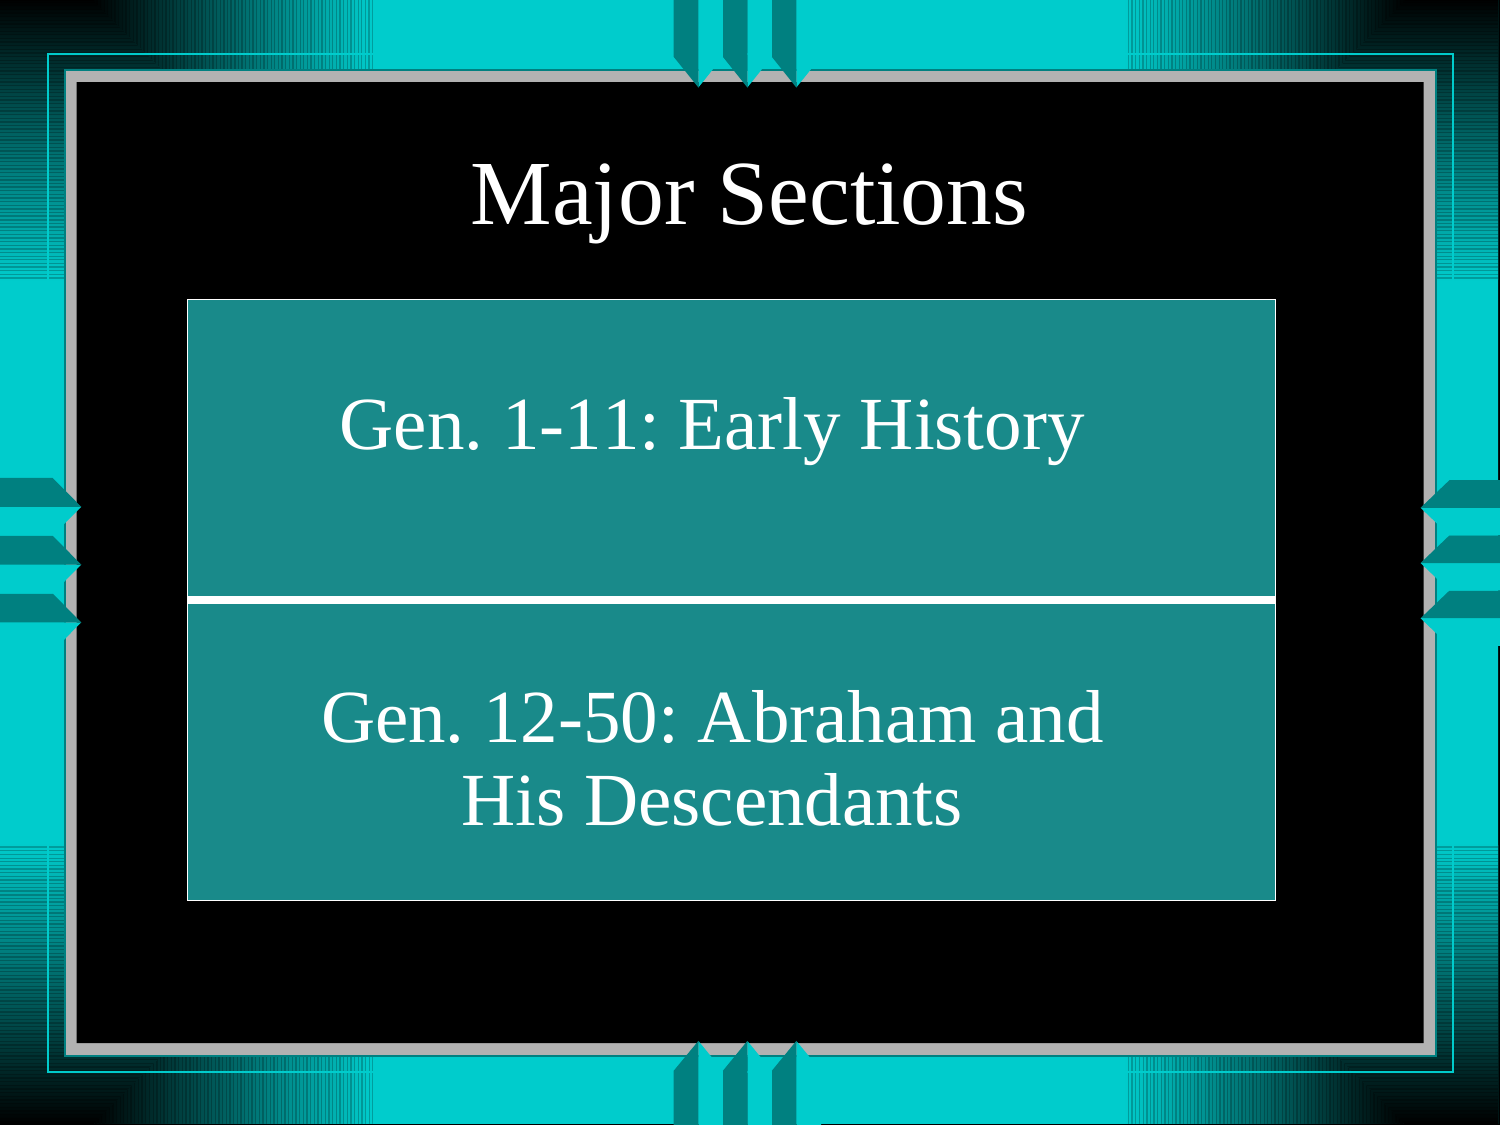

# Major Sections
Gen. 1-11: Early History
Gen. 12-50: Abraham and His Descendants